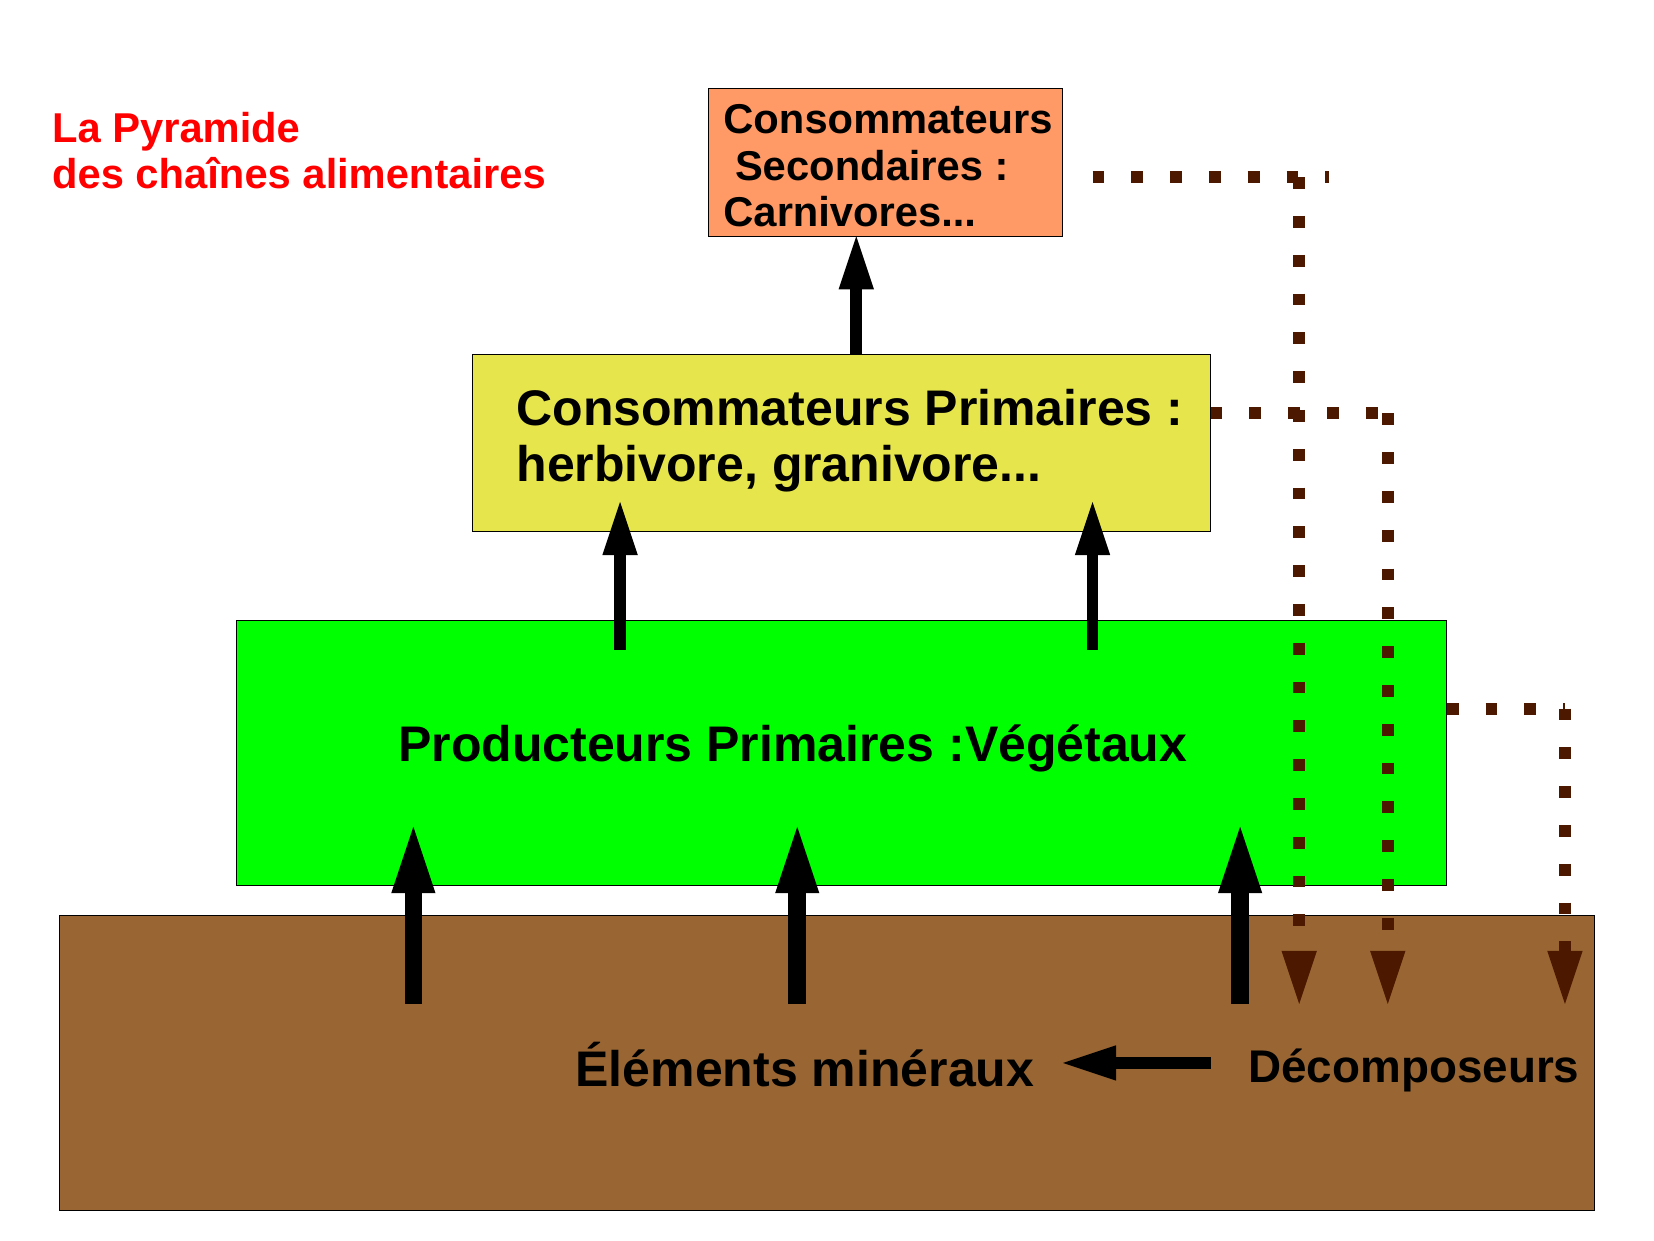

Consommateurs
 Secondaires :
Carnivores...
La Pyramide
des chaînes alimentaires
Consommateurs Primaires :
herbivore, granivore...
Producteurs Primaires :Végétaux
Éléments minéraux
Décomposeurs